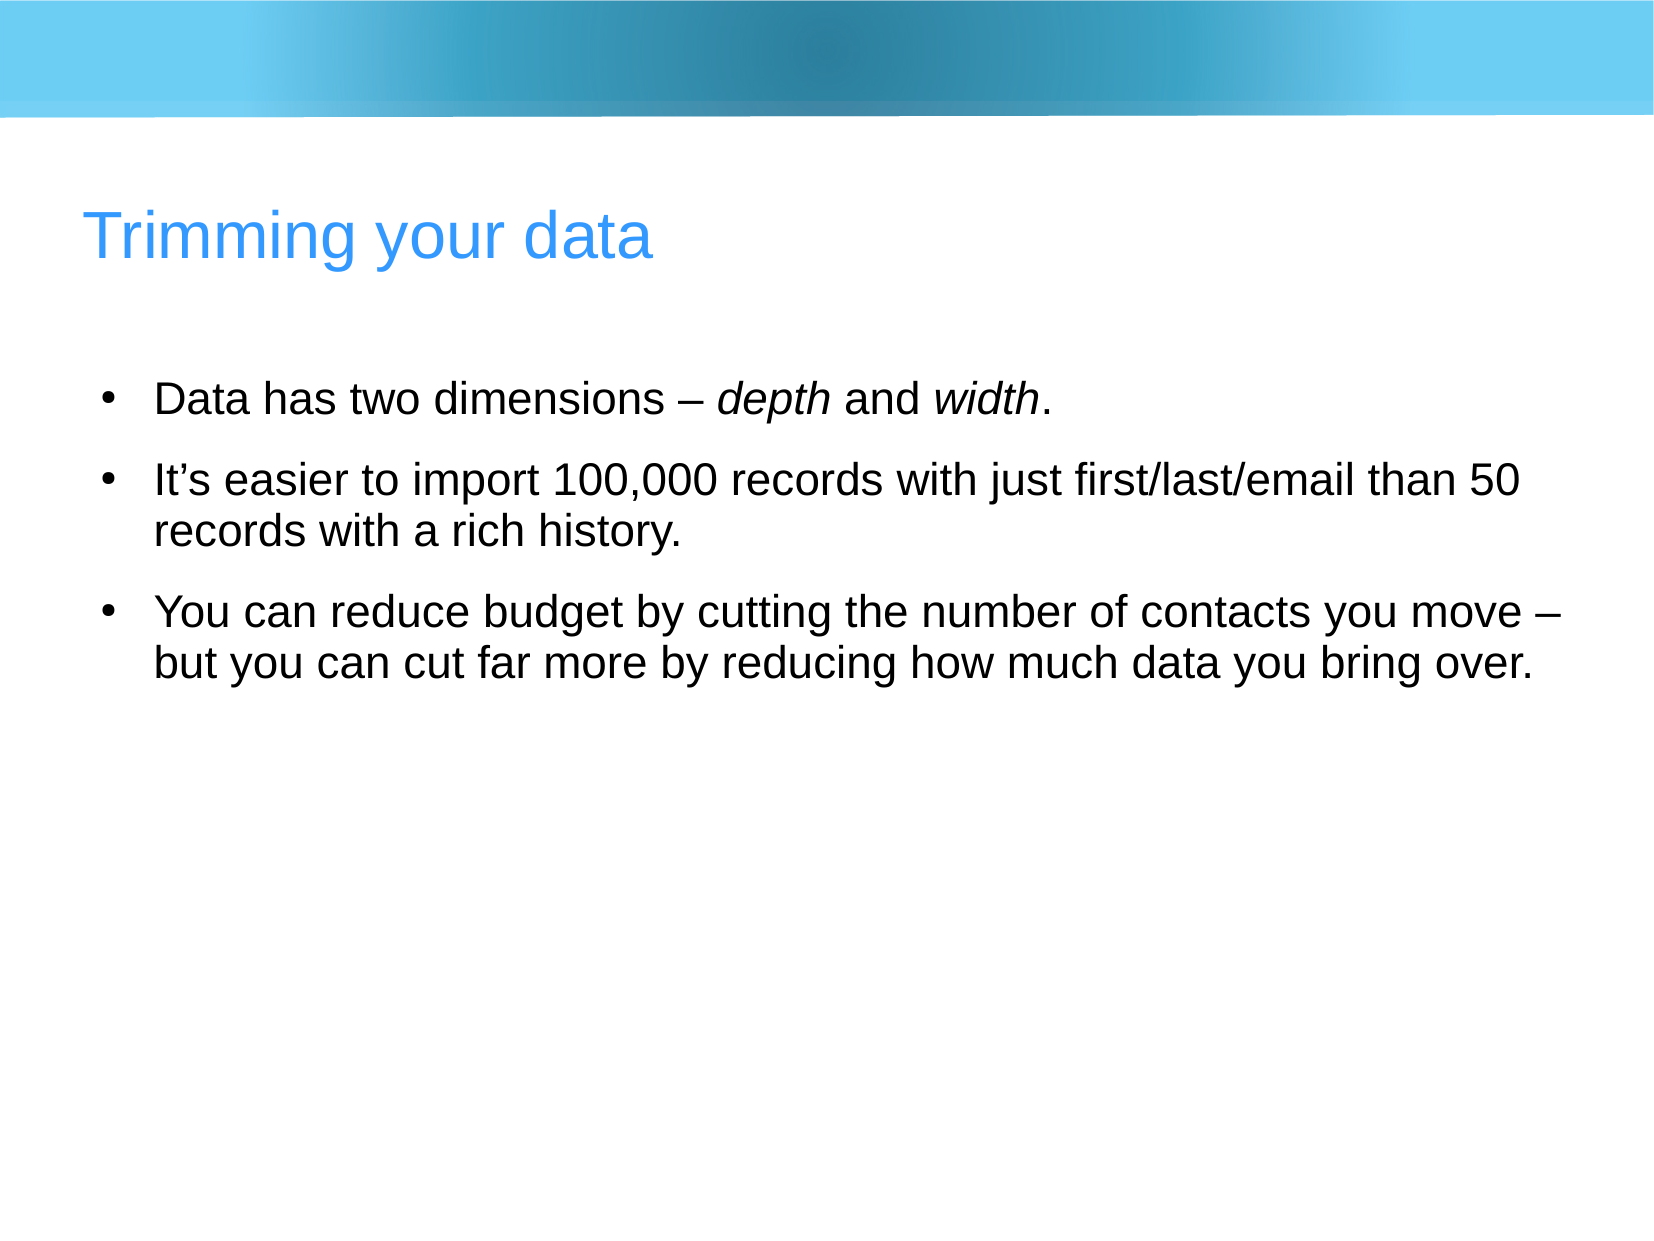

# Trimming your data
Data has two dimensions – depth and width.
It’s easier to import 100,000 records with just first/last/email than 50 records with a rich history.
You can reduce budget by cutting the number of contacts you move – but you can cut far more by reducing how much data you bring over.